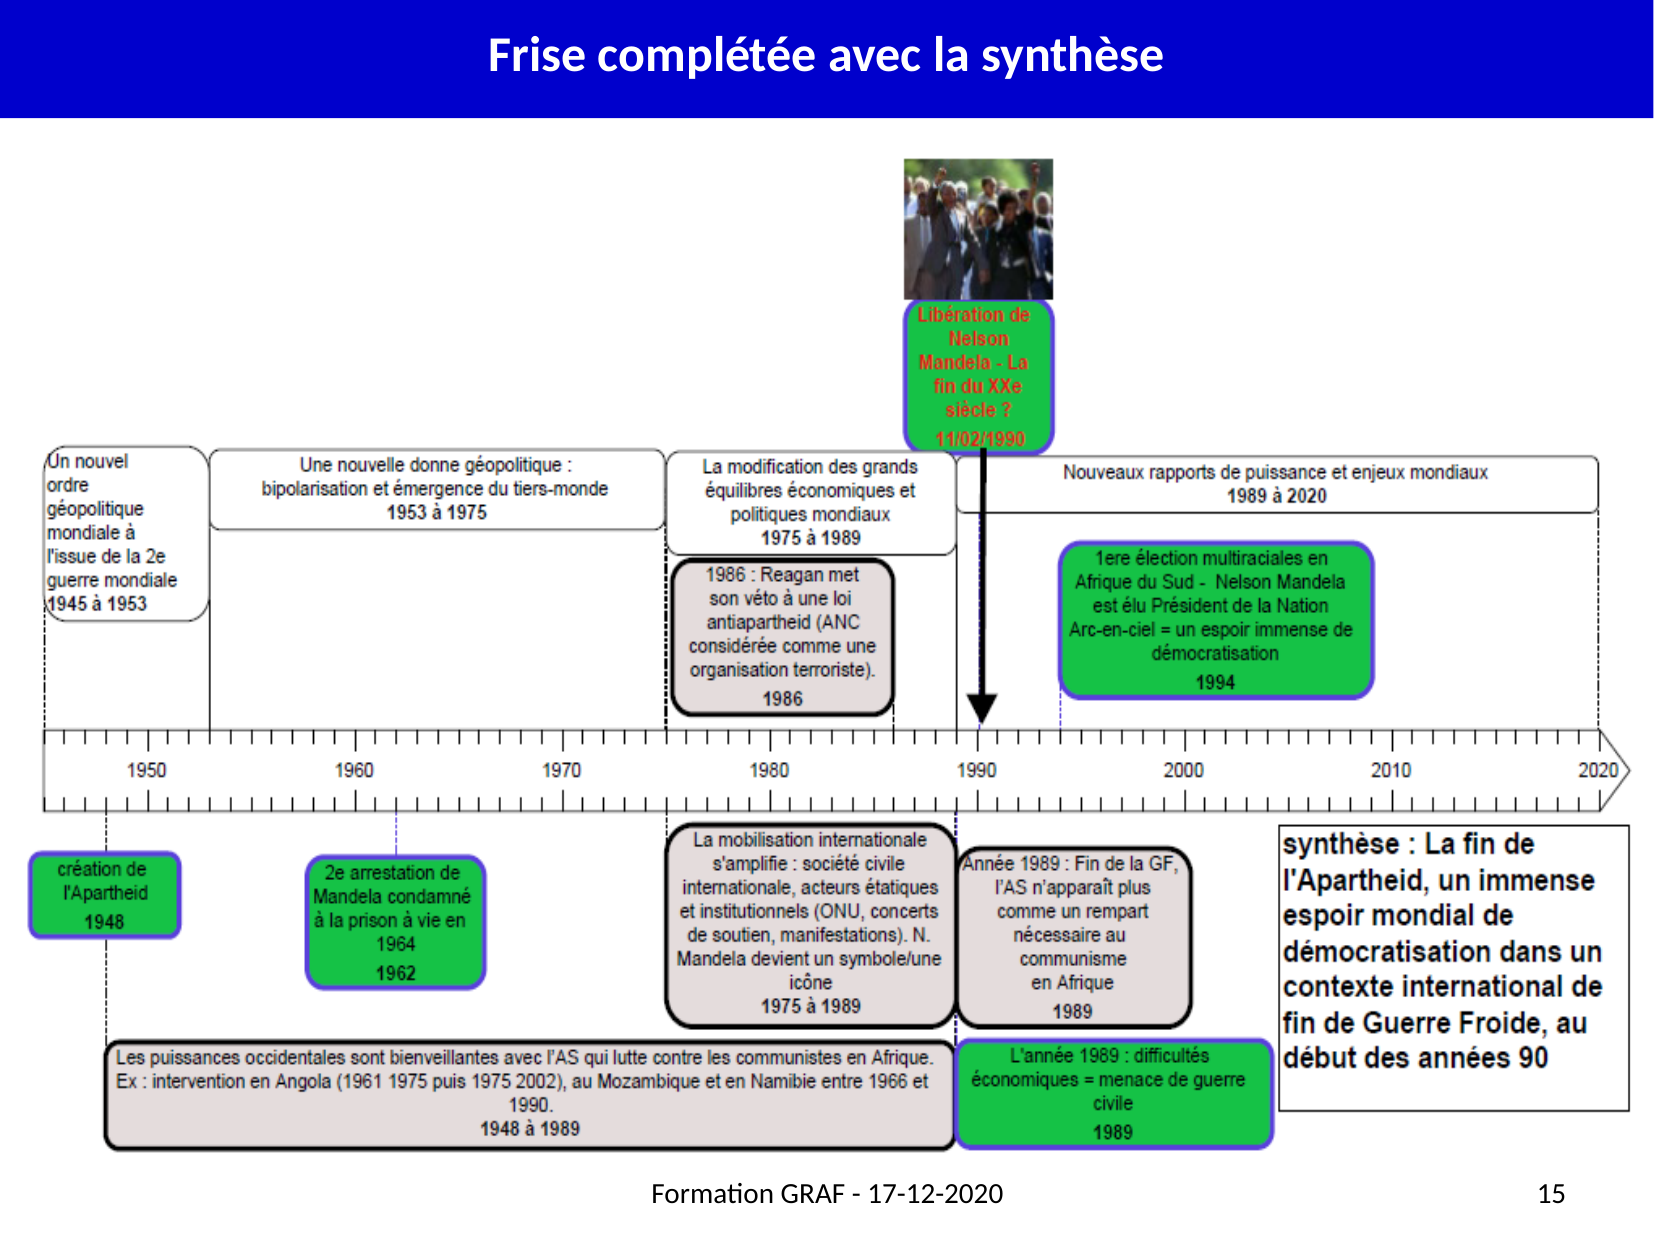

# Frise complétée avec la synthèse
15